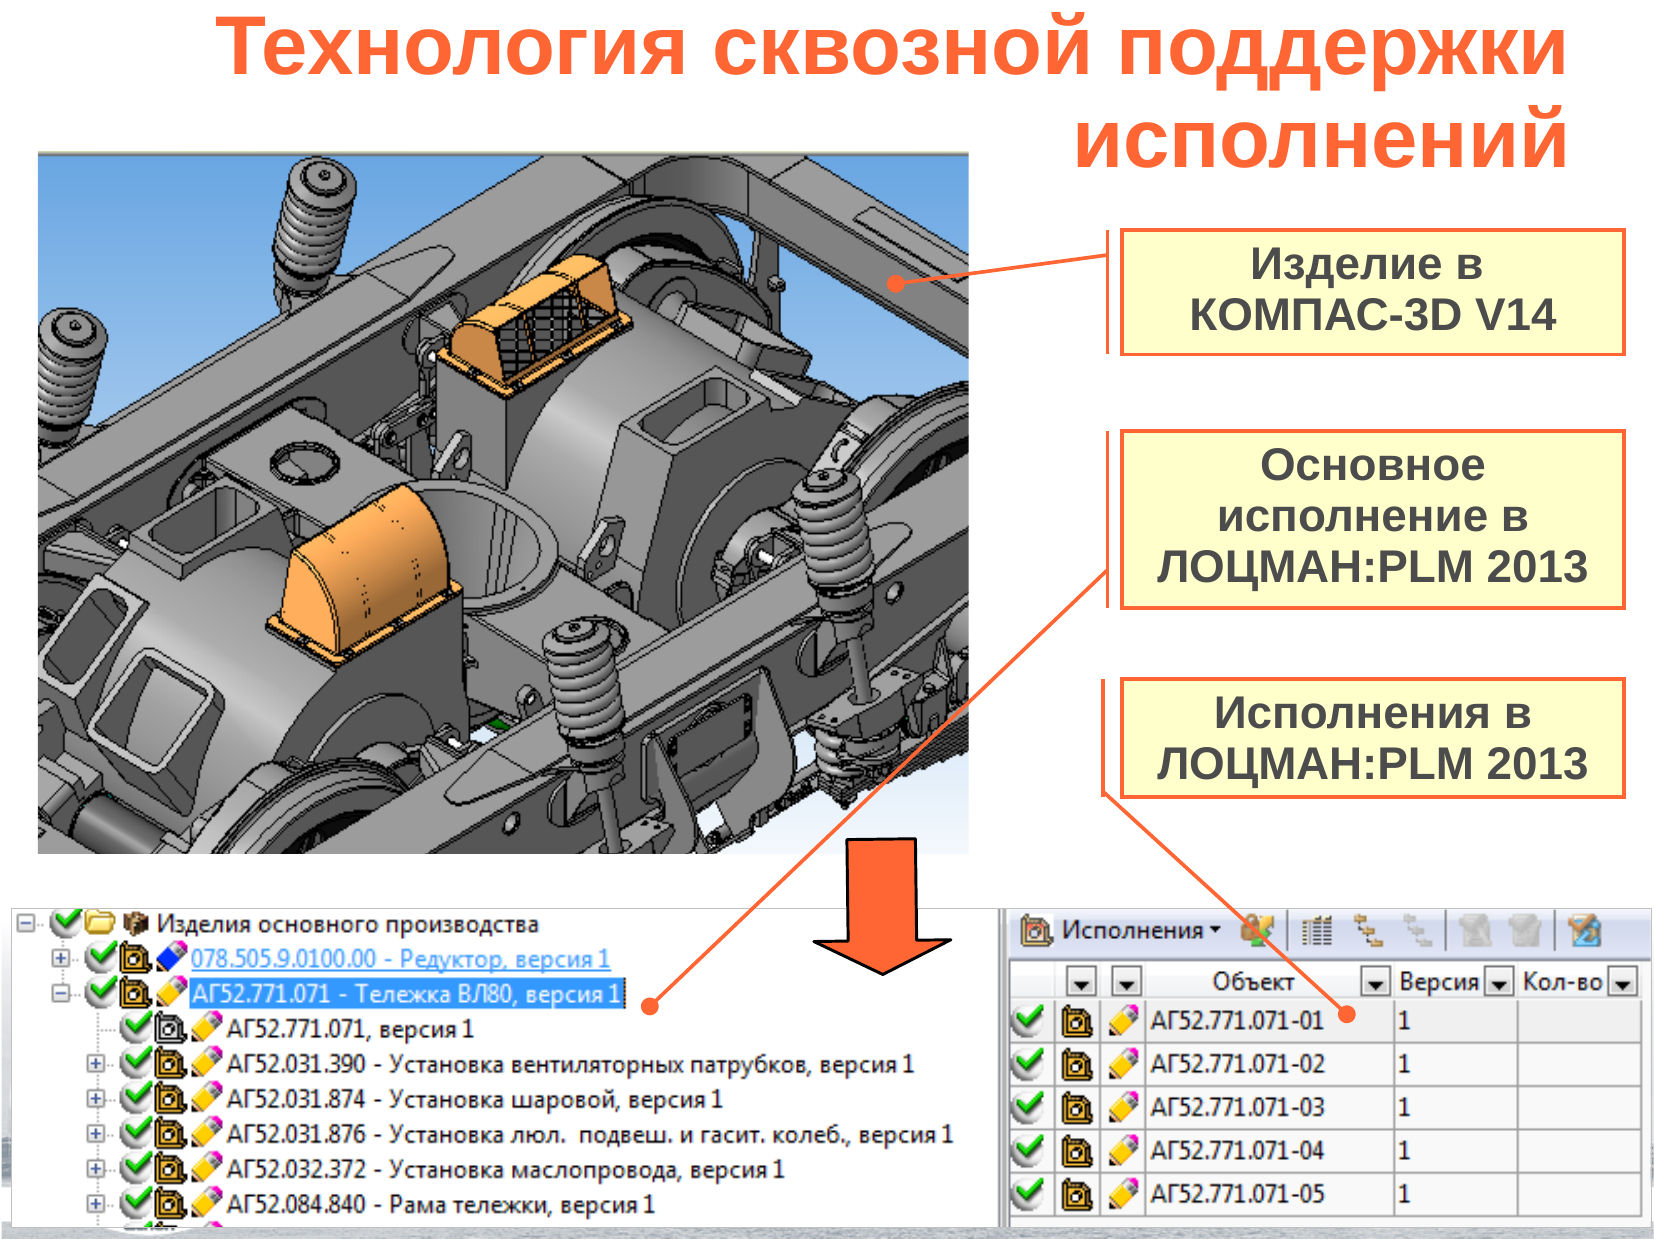

# Технология сквозной поддержки исполнений
Изделие в КОМПАС-3D V14
Основное исполнение в ЛОЦМАН:PLM 2013
Исполнения в ЛОЦМАН:PLM 2013